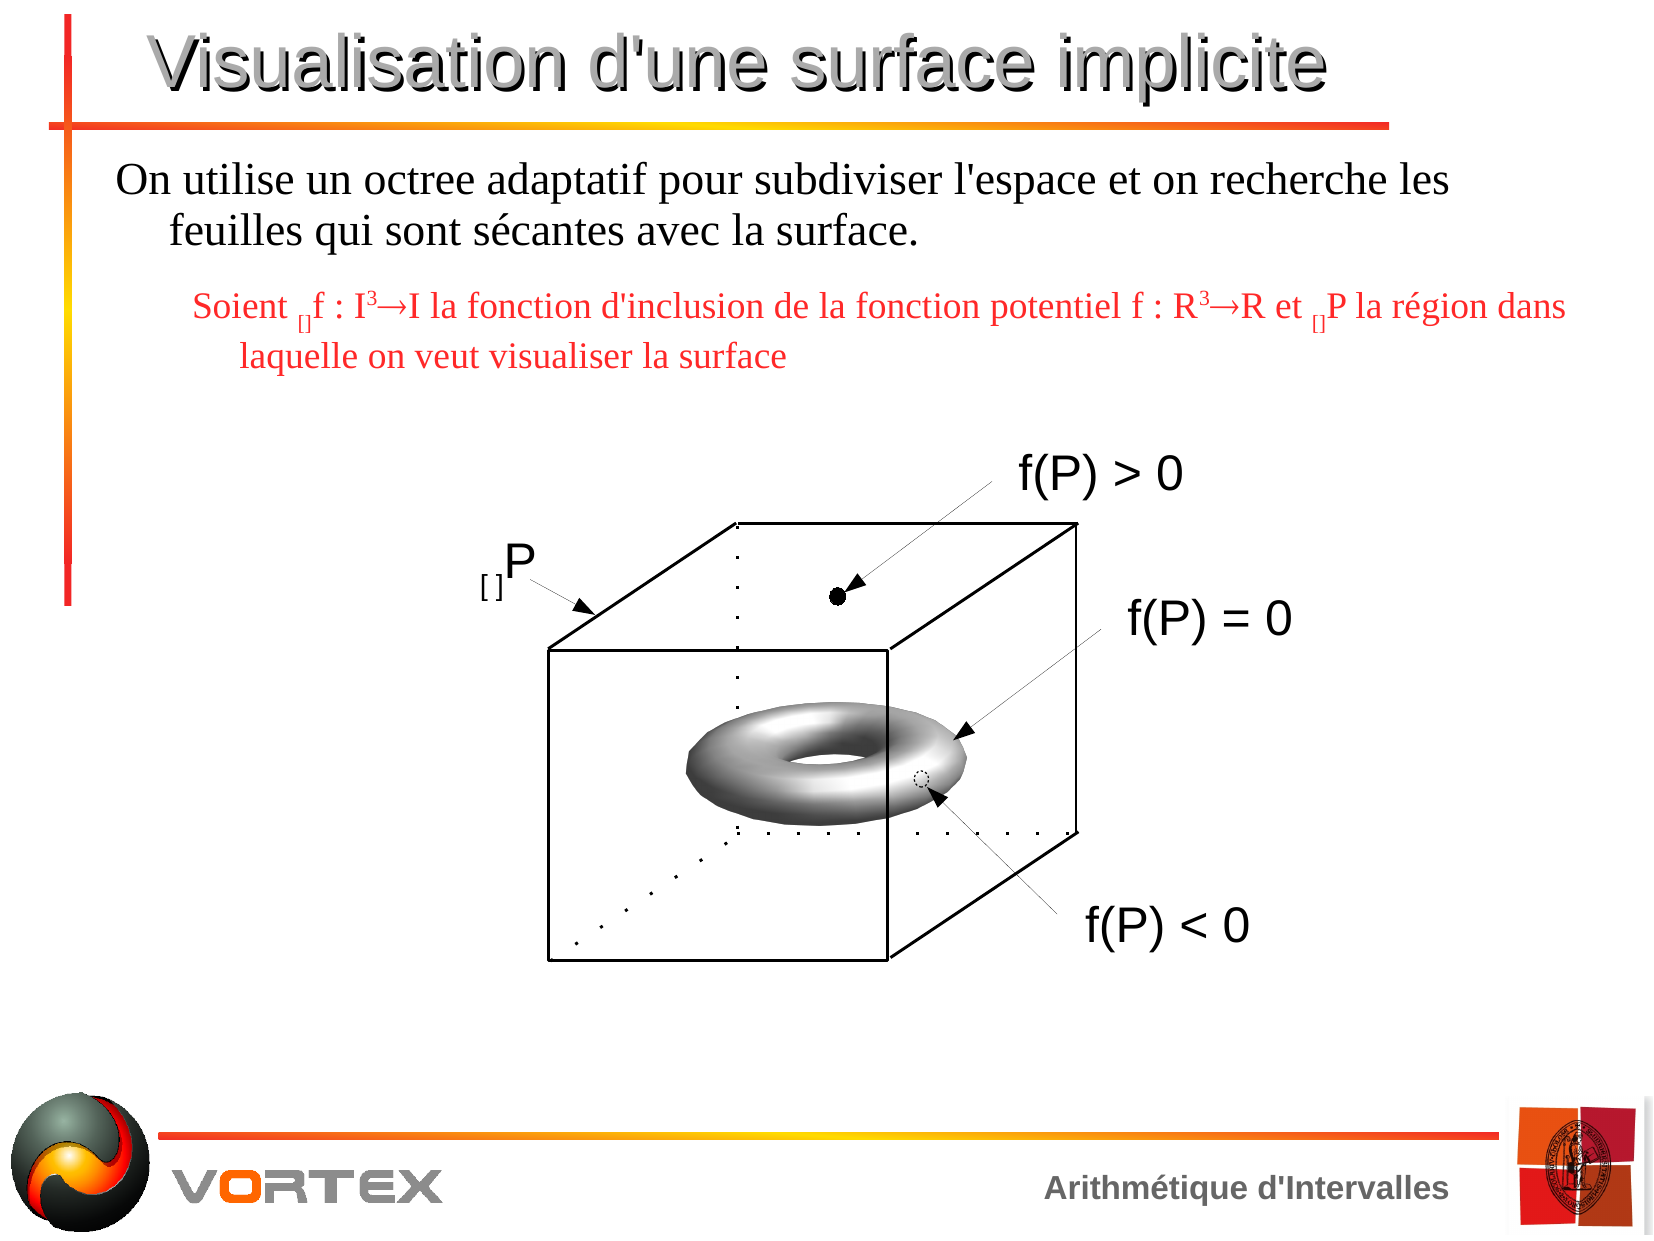

# Visualisation d'une surface implicite
On utilise un octree adaptatif pour subdiviser l'espace et on recherche les feuilles qui sont sécantes avec la surface.
Soient []f : I3I la fonction d'inclusion de la fonction potentiel f : R3R et []P la région dans laquelle on veut visualiser la surface
f(P) > 0
[ ]P
f(P) = 0
f(P) < 0